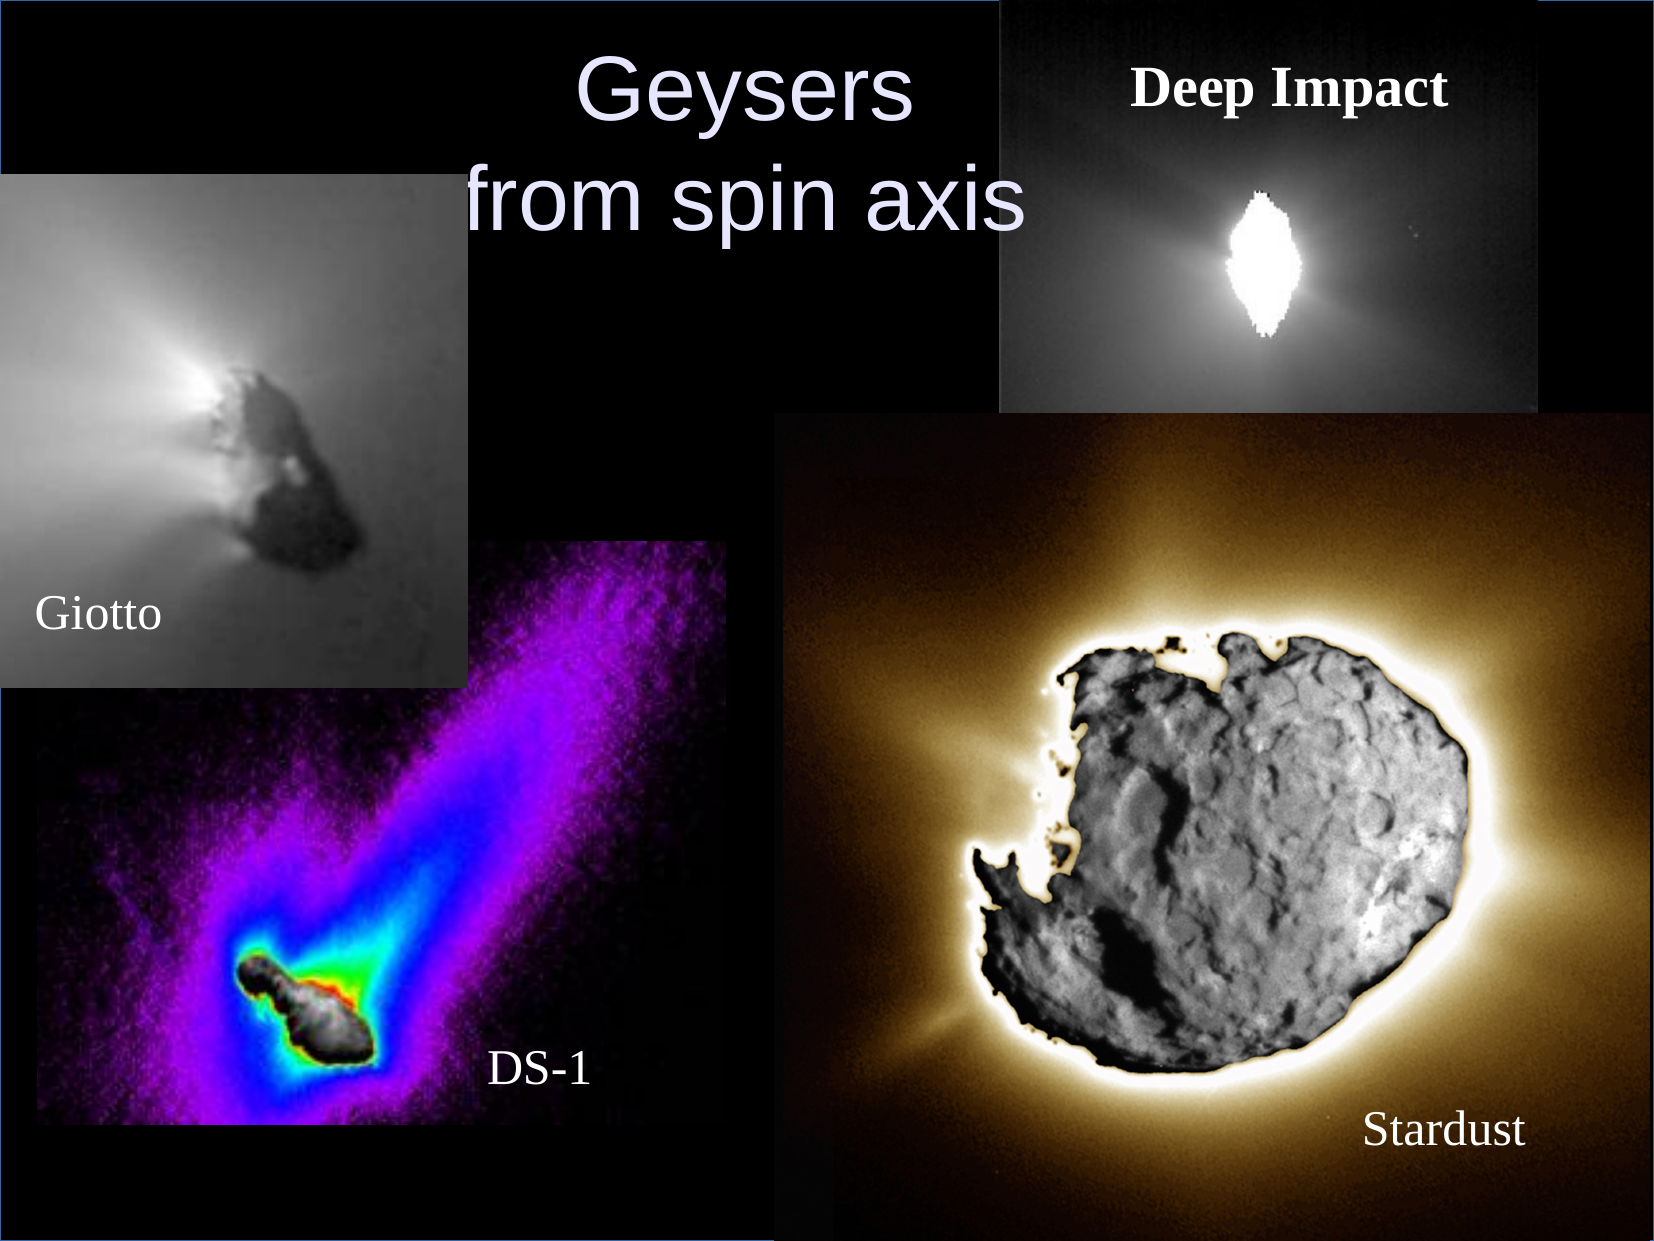

Deep Impact
# Geysers from spin axis
Giotto
DS-1
Stardust